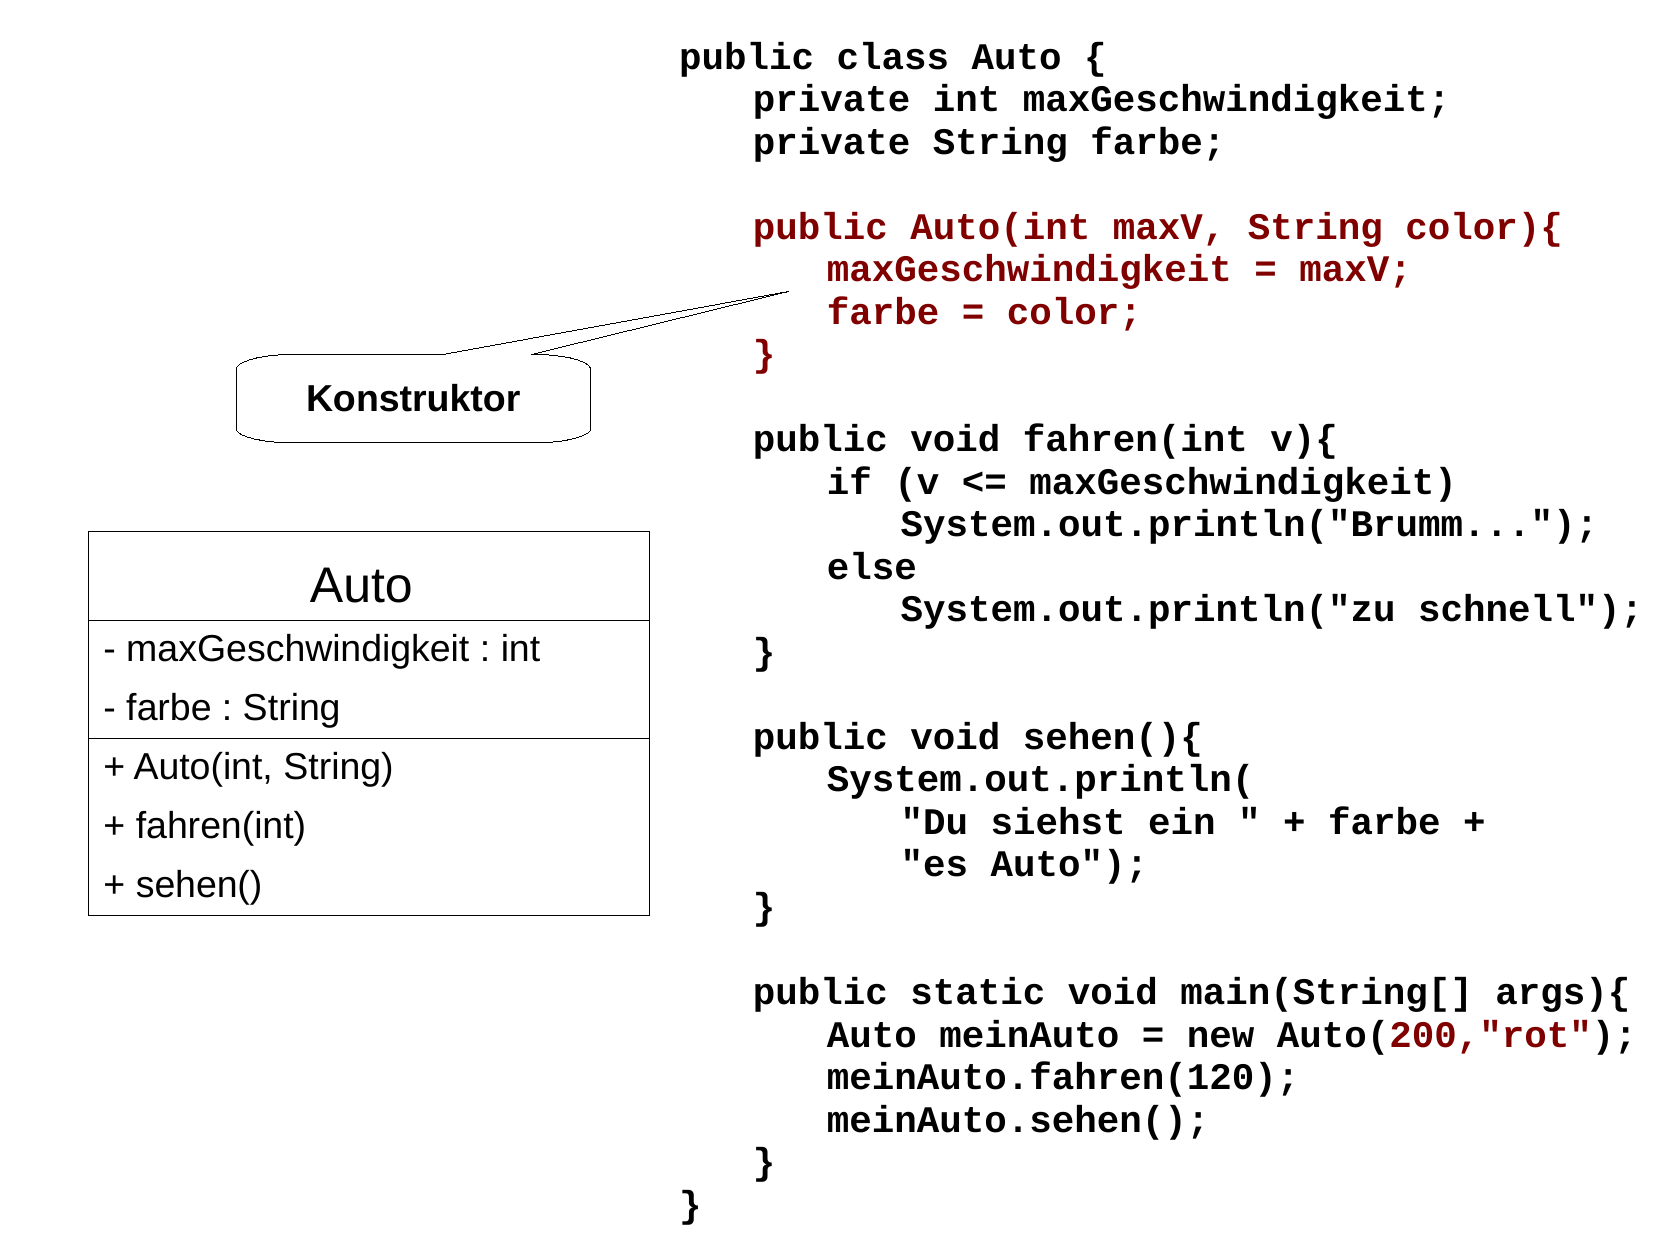

public class Auto {
	private int maxGeschwindigkeit;
	private String farbe;
	public Auto(int maxV, String color){
		maxGeschwindigkeit = maxV;
		farbe = color;
	}
	public void fahren(int v){
		if (v <= maxGeschwindigkeit)
			System.out.println("Brumm...");
		else
			System.out.println("zu schnell");
	}
	public void sehen(){
		System.out.println(
			"Du siehst ein " + farbe +
			"es Auto");
	}
	public static void main(String[] args){
		Auto meinAuto = new Auto(200,"rot");
		meinAuto.fahren(120);
		meinAuto.sehen();
	}
}
#
Konstruktor
Auto
- maxGeschwindigkeit : int
- farbe : String
+ Auto(int, String)
+ fahren(int)
+ sehen()